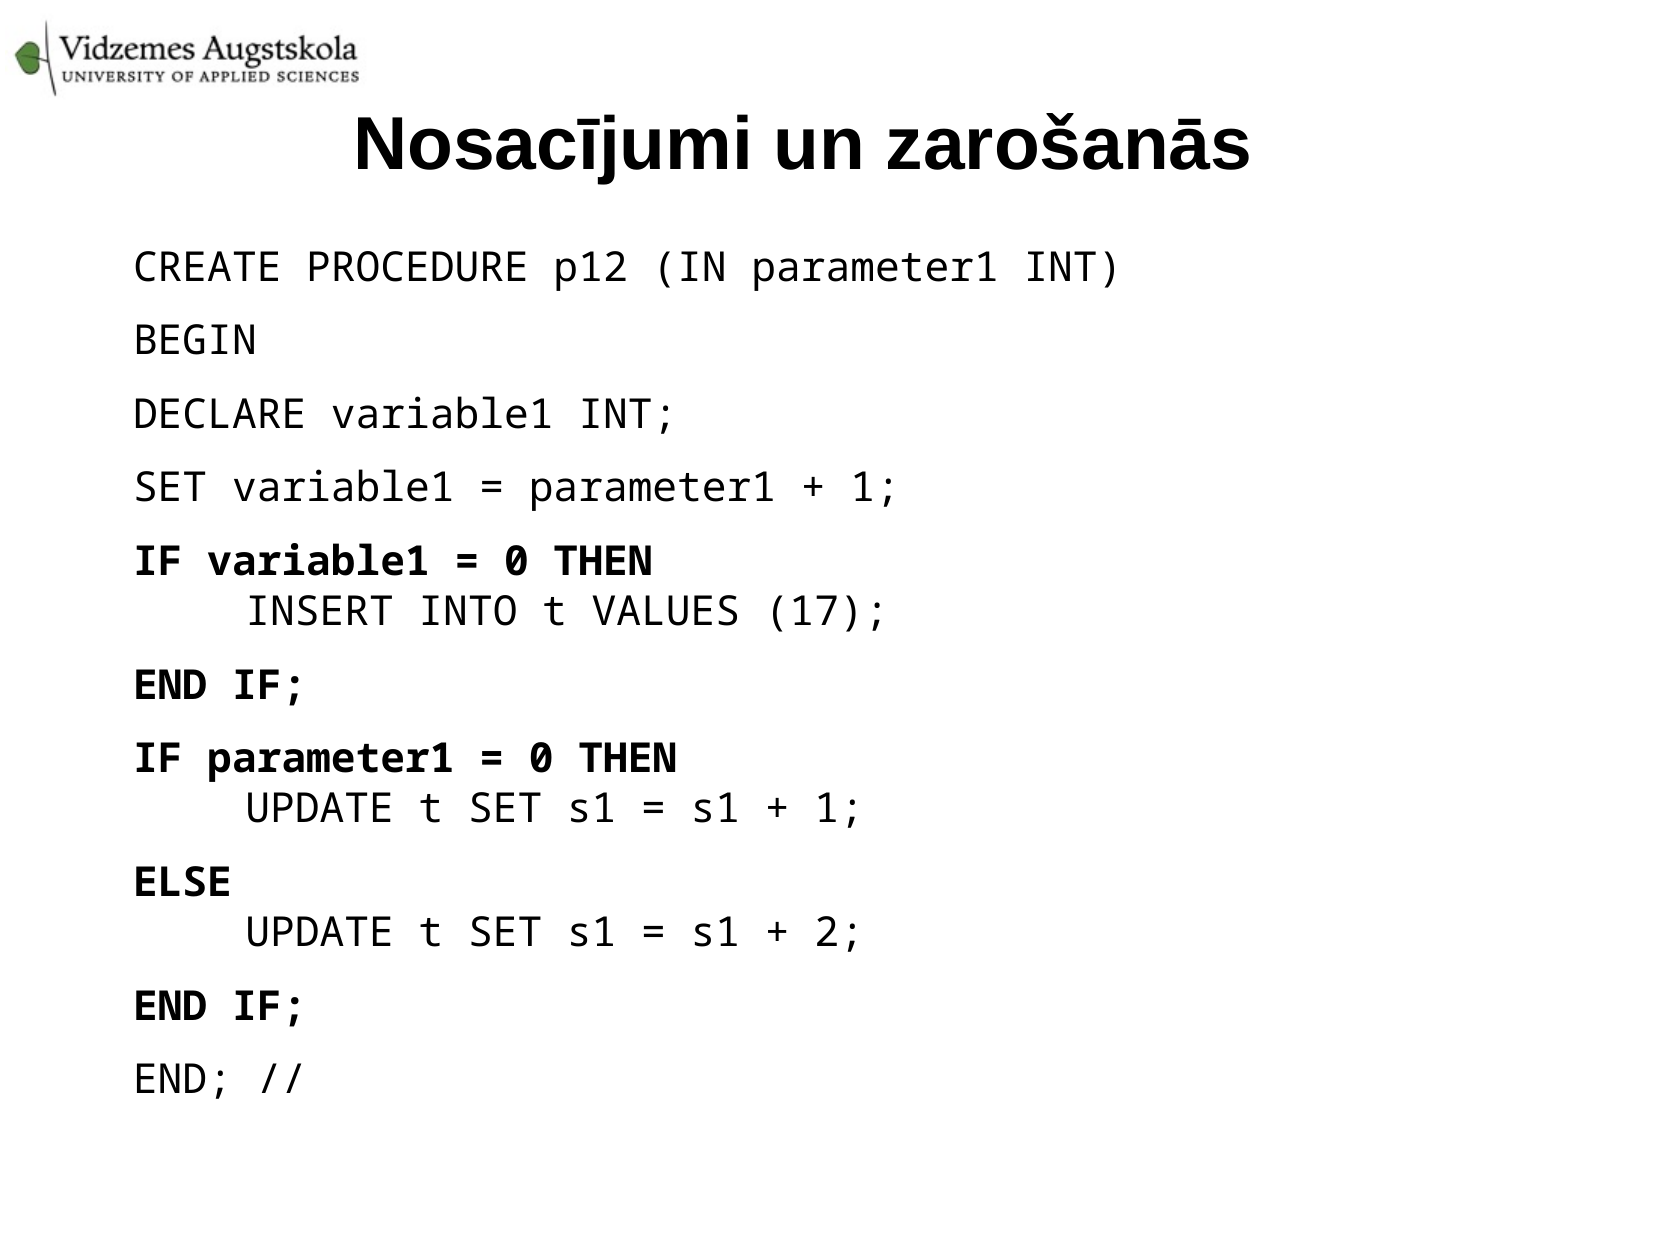

# Nosacījumi un zarošanās
CREATE PROCEDURE p12 (IN parameter1 INT)
BEGIN
DECLARE variable1 INT;
SET variable1 = parameter1 + 1;
IF variable1 = 0 THEN
INSERT INTO t VALUES (17);
END IF;
IF parameter1 = 0 THEN
UPDATE t SET s1 = s1 + 1;
ELSE
UPDATE t SET s1 = s1 + 2;
END IF;
END; //